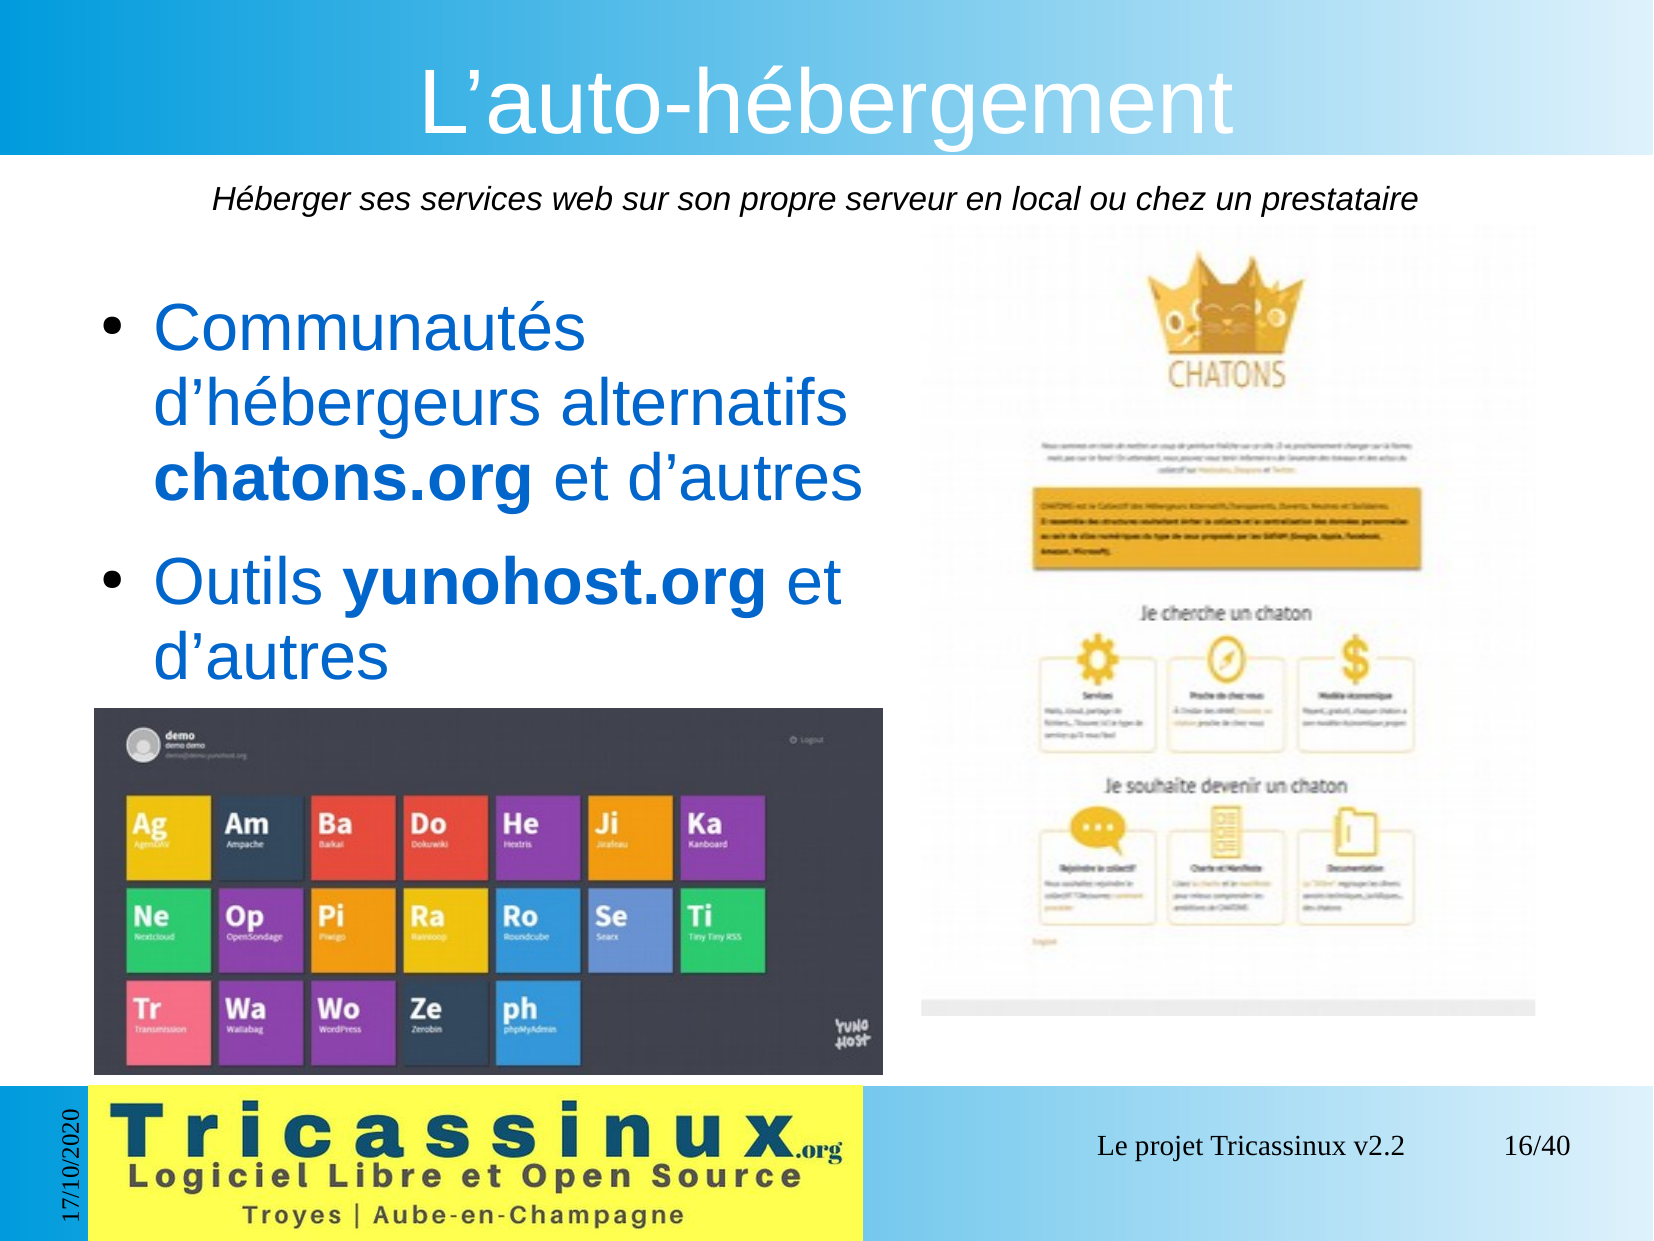

# L’auto-hébergement
Héberger ses services web sur son propre serveur en local ou chez un prestataire
Communautés d’hébergeurs alternatifs chatons.org et d’autres
Outils yunohost.org et d’autres
17/10/2020
16